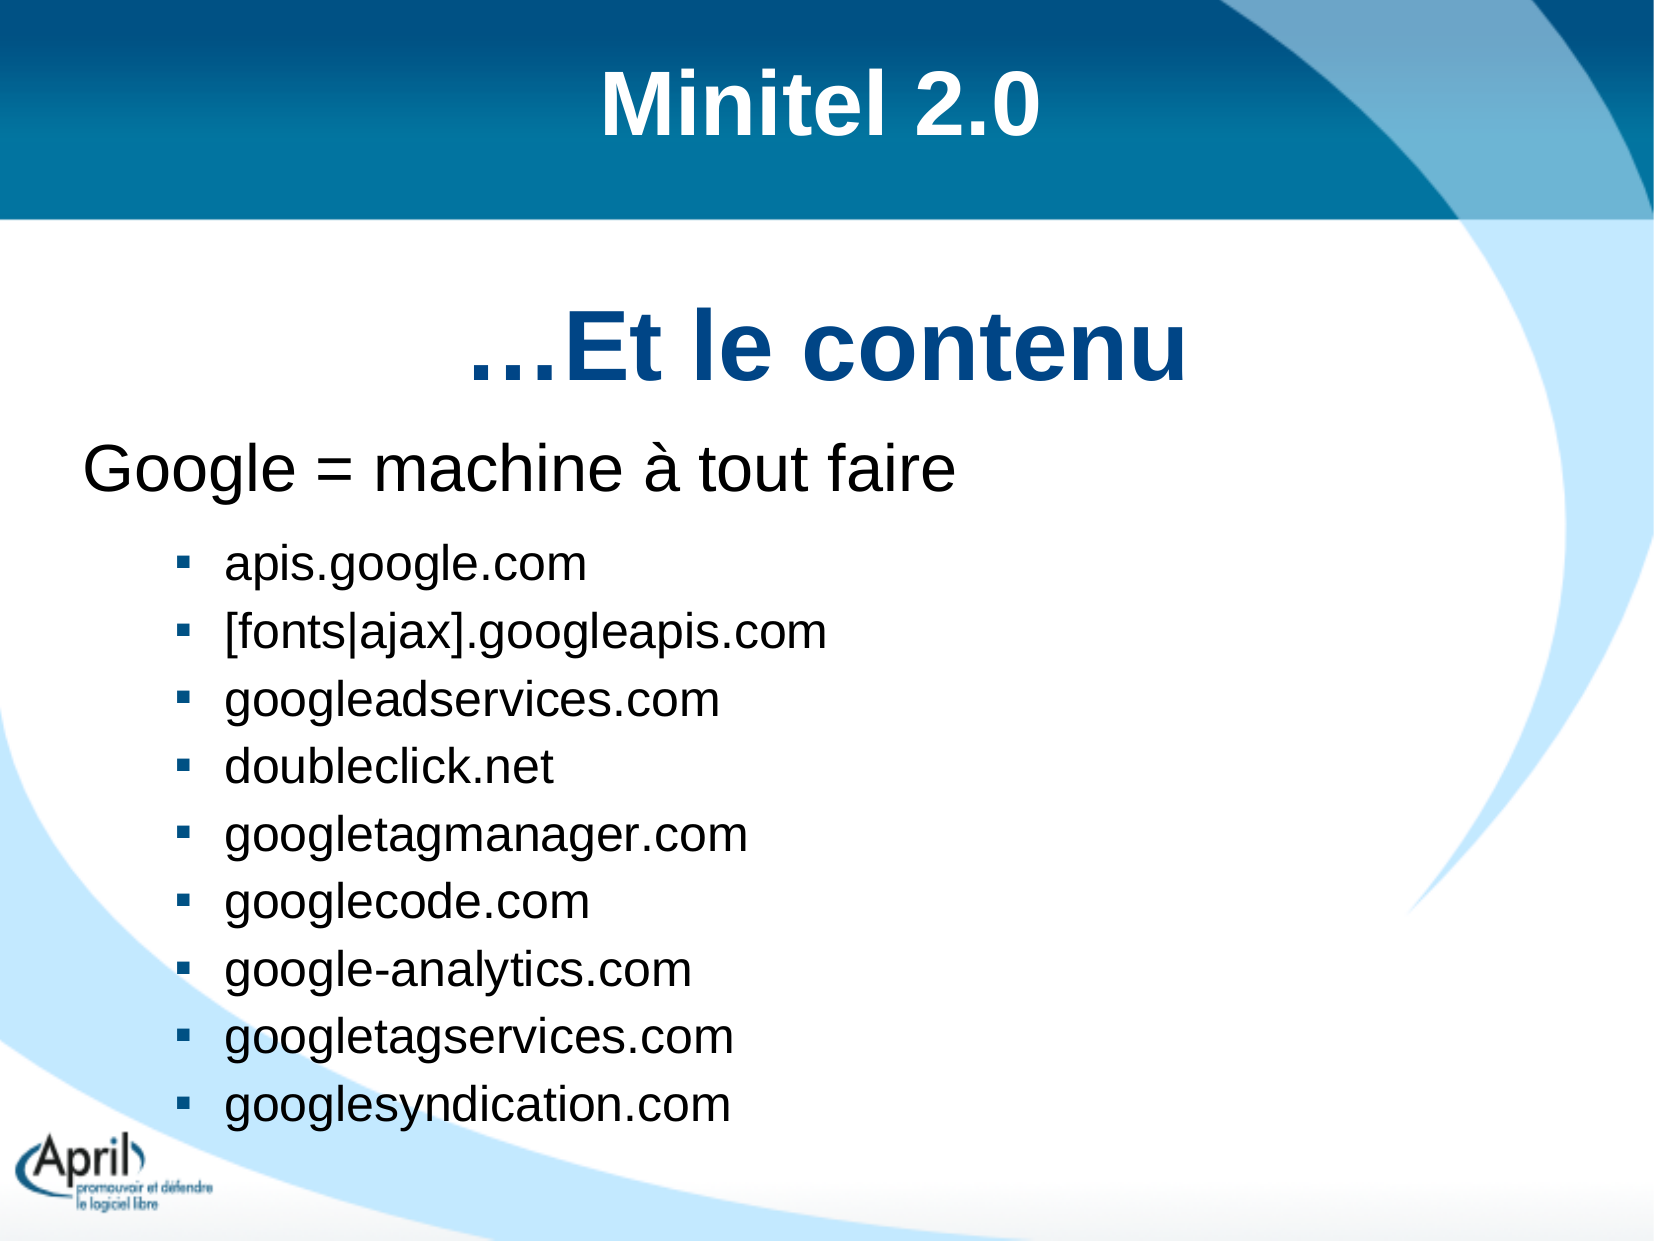

# Minitel 2.0
…Et le contenu
Google = machine à tout faire
apis.google.com
[fonts|ajax].googleapis.com
googleadservices.com
doubleclick.net
googletagmanager.com
googlecode.com
google-analytics.com
googletagservices.com
googlesyndication.com